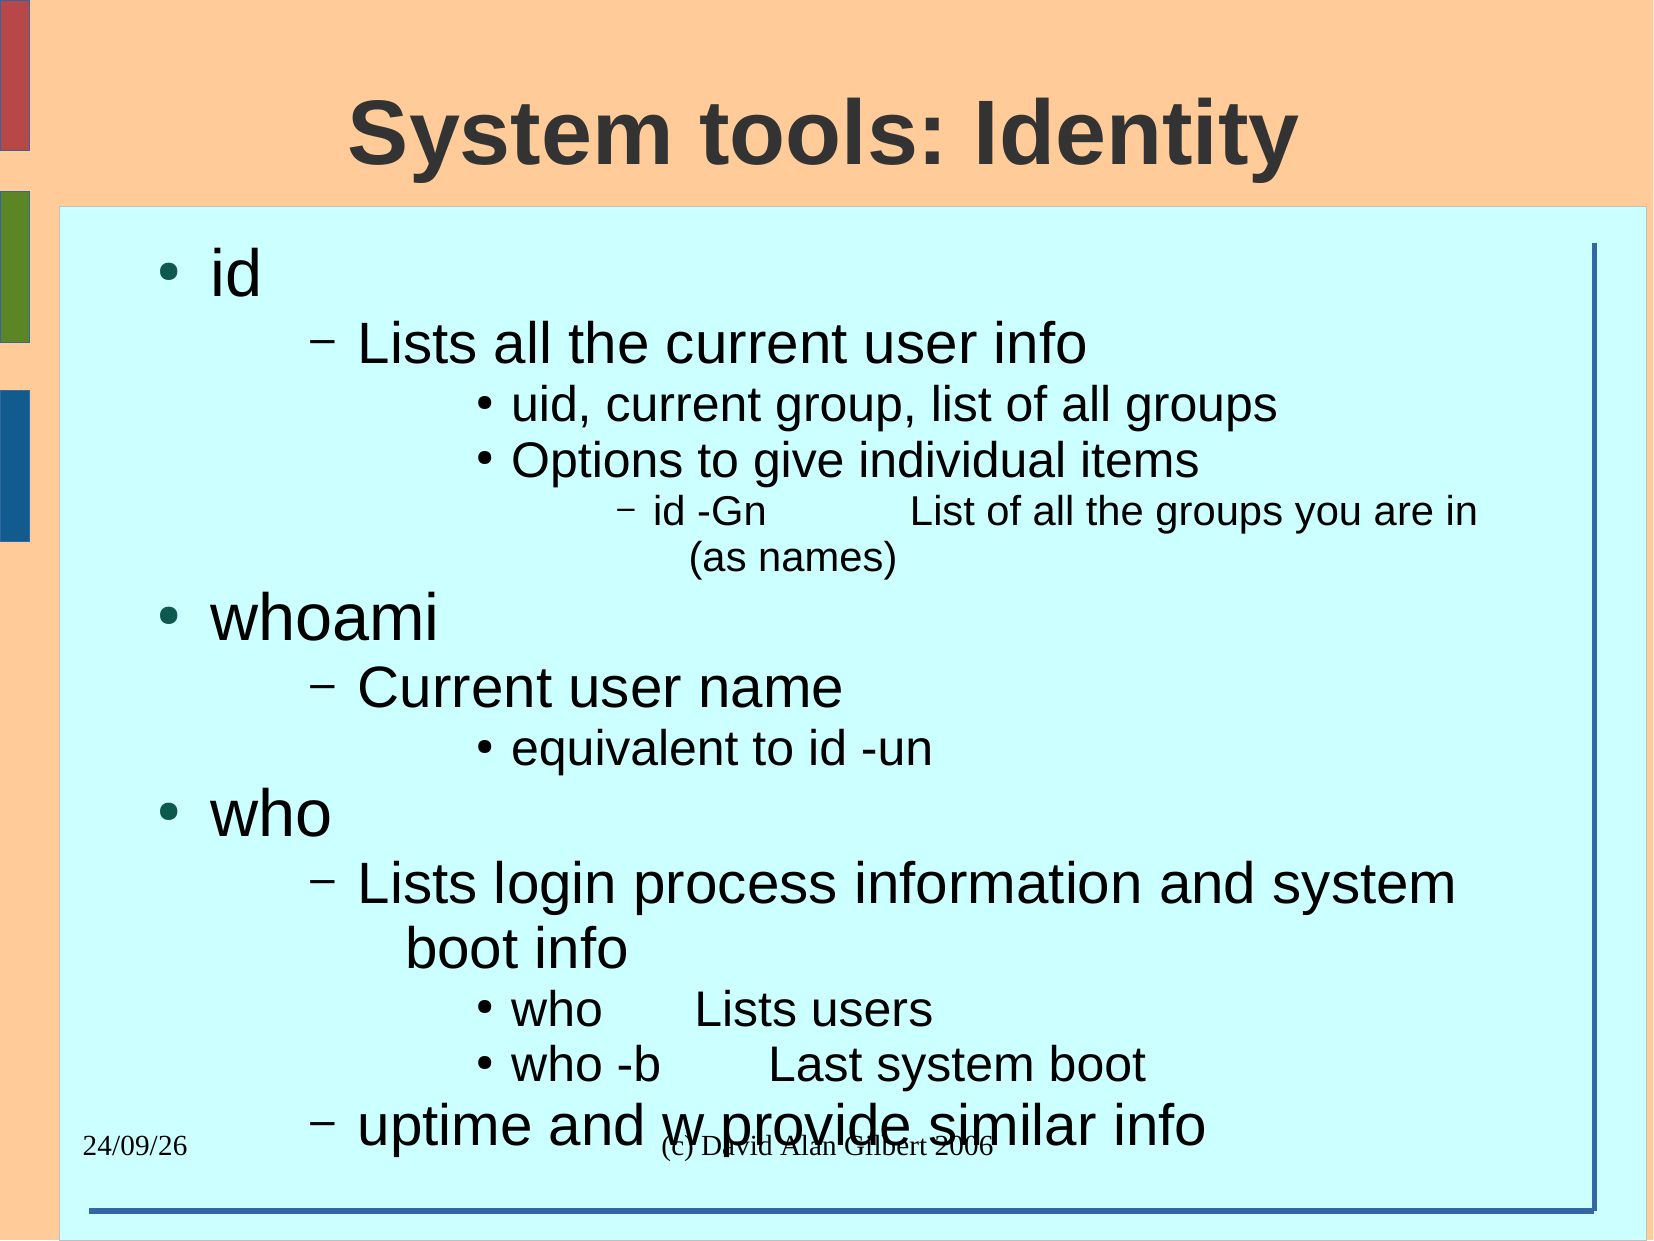

# System tools: Identity
id
Lists all the current user info
uid, current group, list of all groups
Options to give individual items
id -Gn		List of all the groups you are in (as names)
whoami
Current user name
equivalent to id -un
who
Lists login process information and system boot info
who		Lists users
who -b 		Last system boot
uptime and w provide similar info
(c) David Alan Gilbert 2006